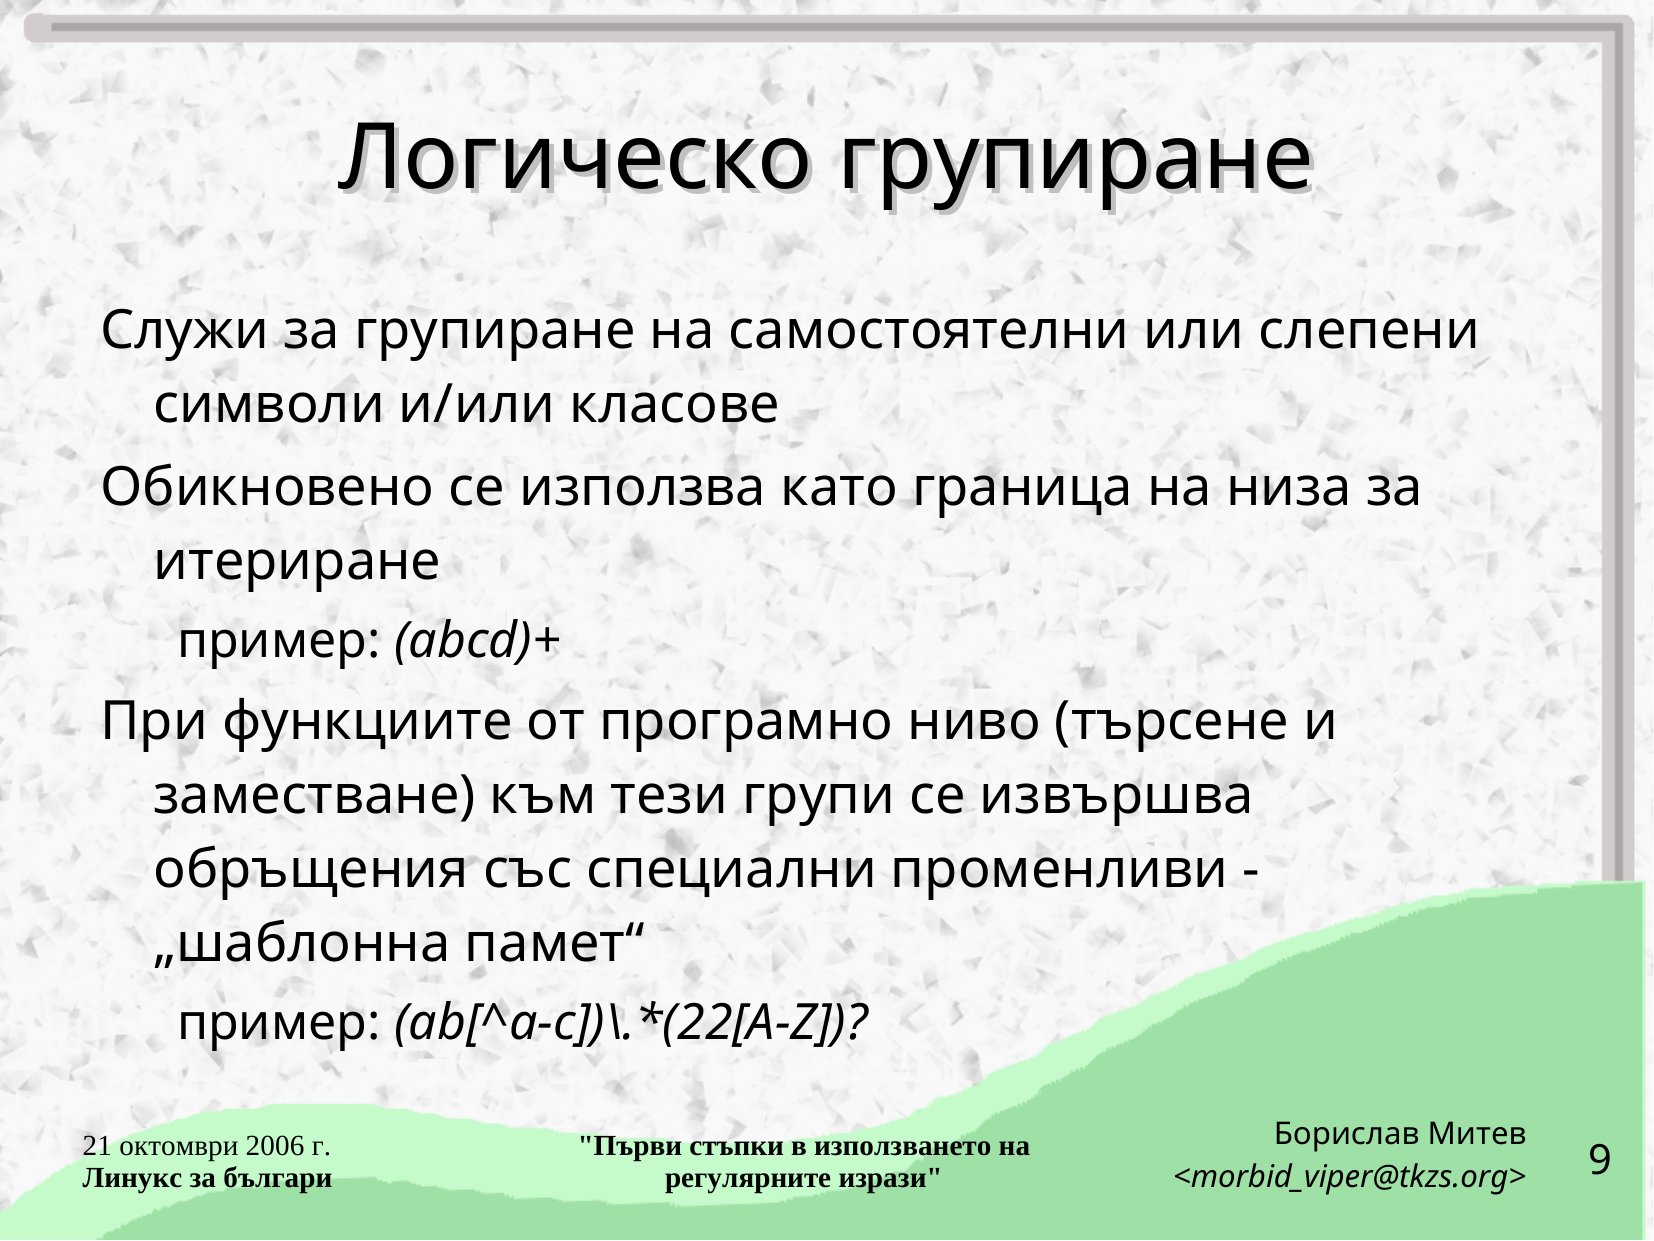

# Логическо групиране
Служи за групиране на самостоятелни или слепени символи и/или класове
Обикновено се използва като граница на низа за итериране
пример: (abcd)+
При функциите от програмно ниво (търсене и заместване) към тези групи се извършва обръщения със специални променливи - „шаблонна памет“
пример: (ab[^a-c])\.*(22[A-Z])?
9